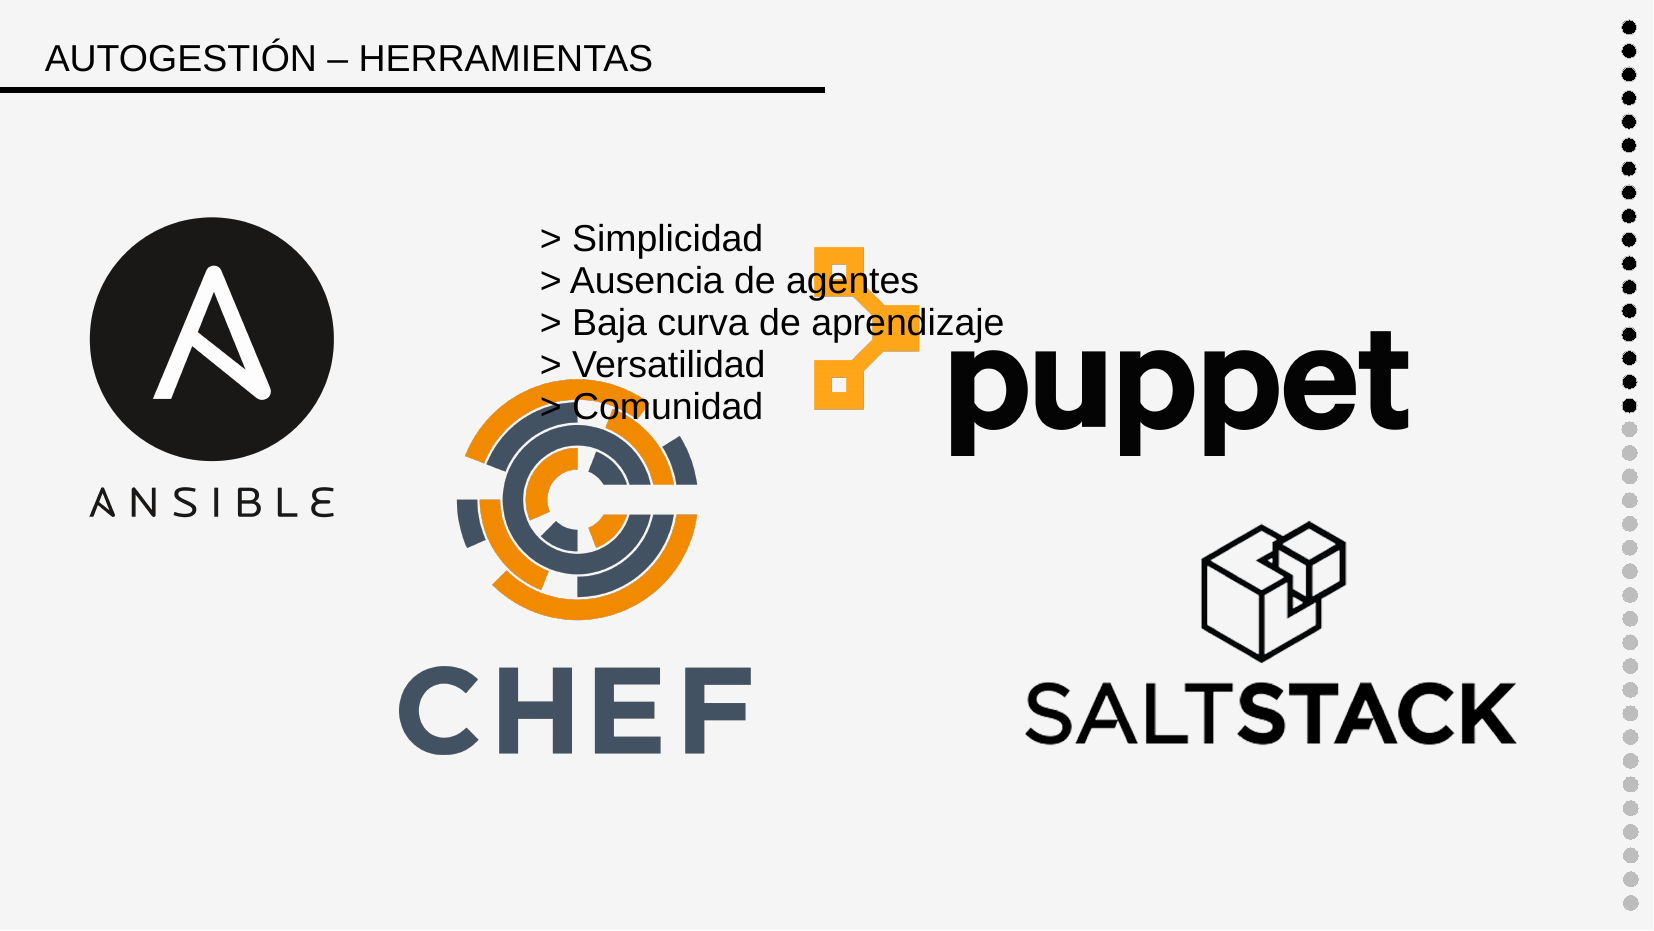

AUTOGESTIÓN – HERRAMIENTAS
> Simplicidad
> Ausencia de agentes
> Baja curva de aprendizaje
> Versatilidad
> Comunidad